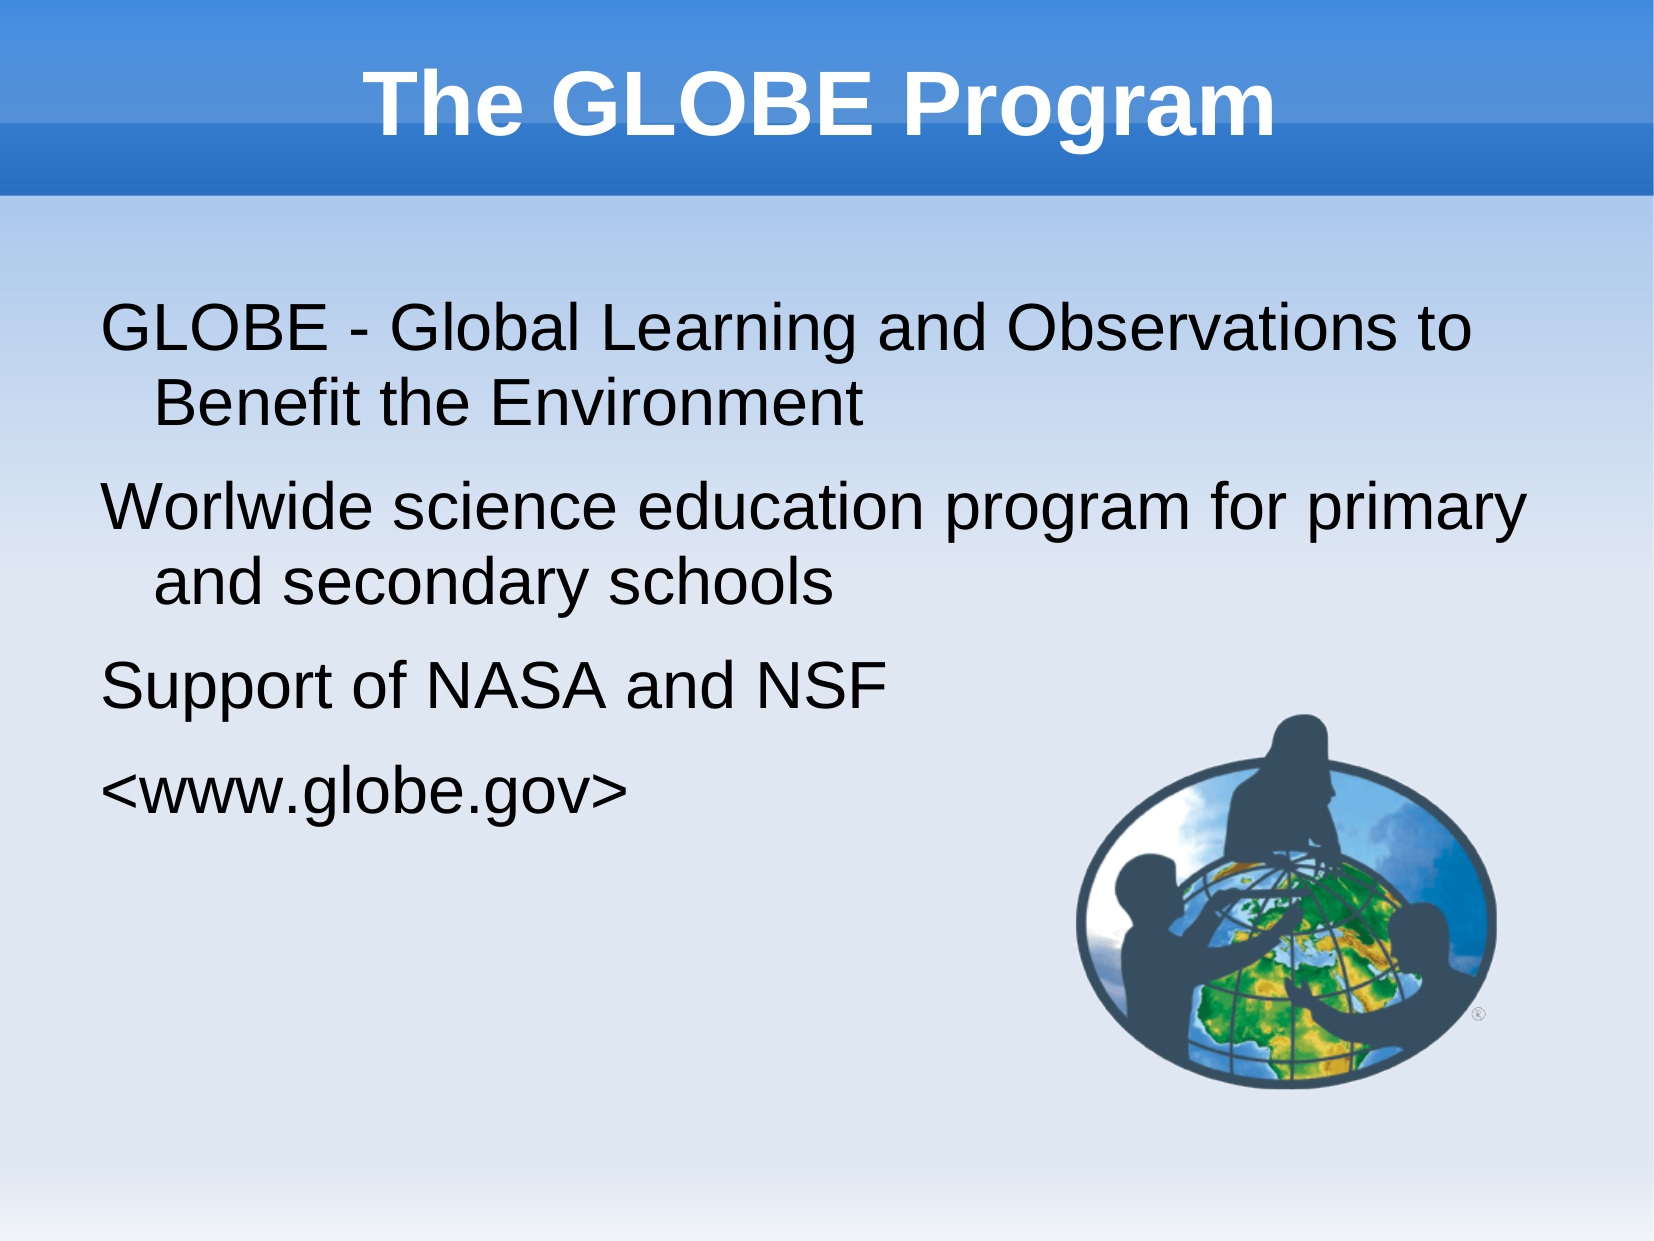

# The GLOBE Program
GLOBE - Global Learning and Observations to Benefit the Environment
Worlwide science education program for primary and secondary schools
Support of NASA and NSF
<www.globe.gov>